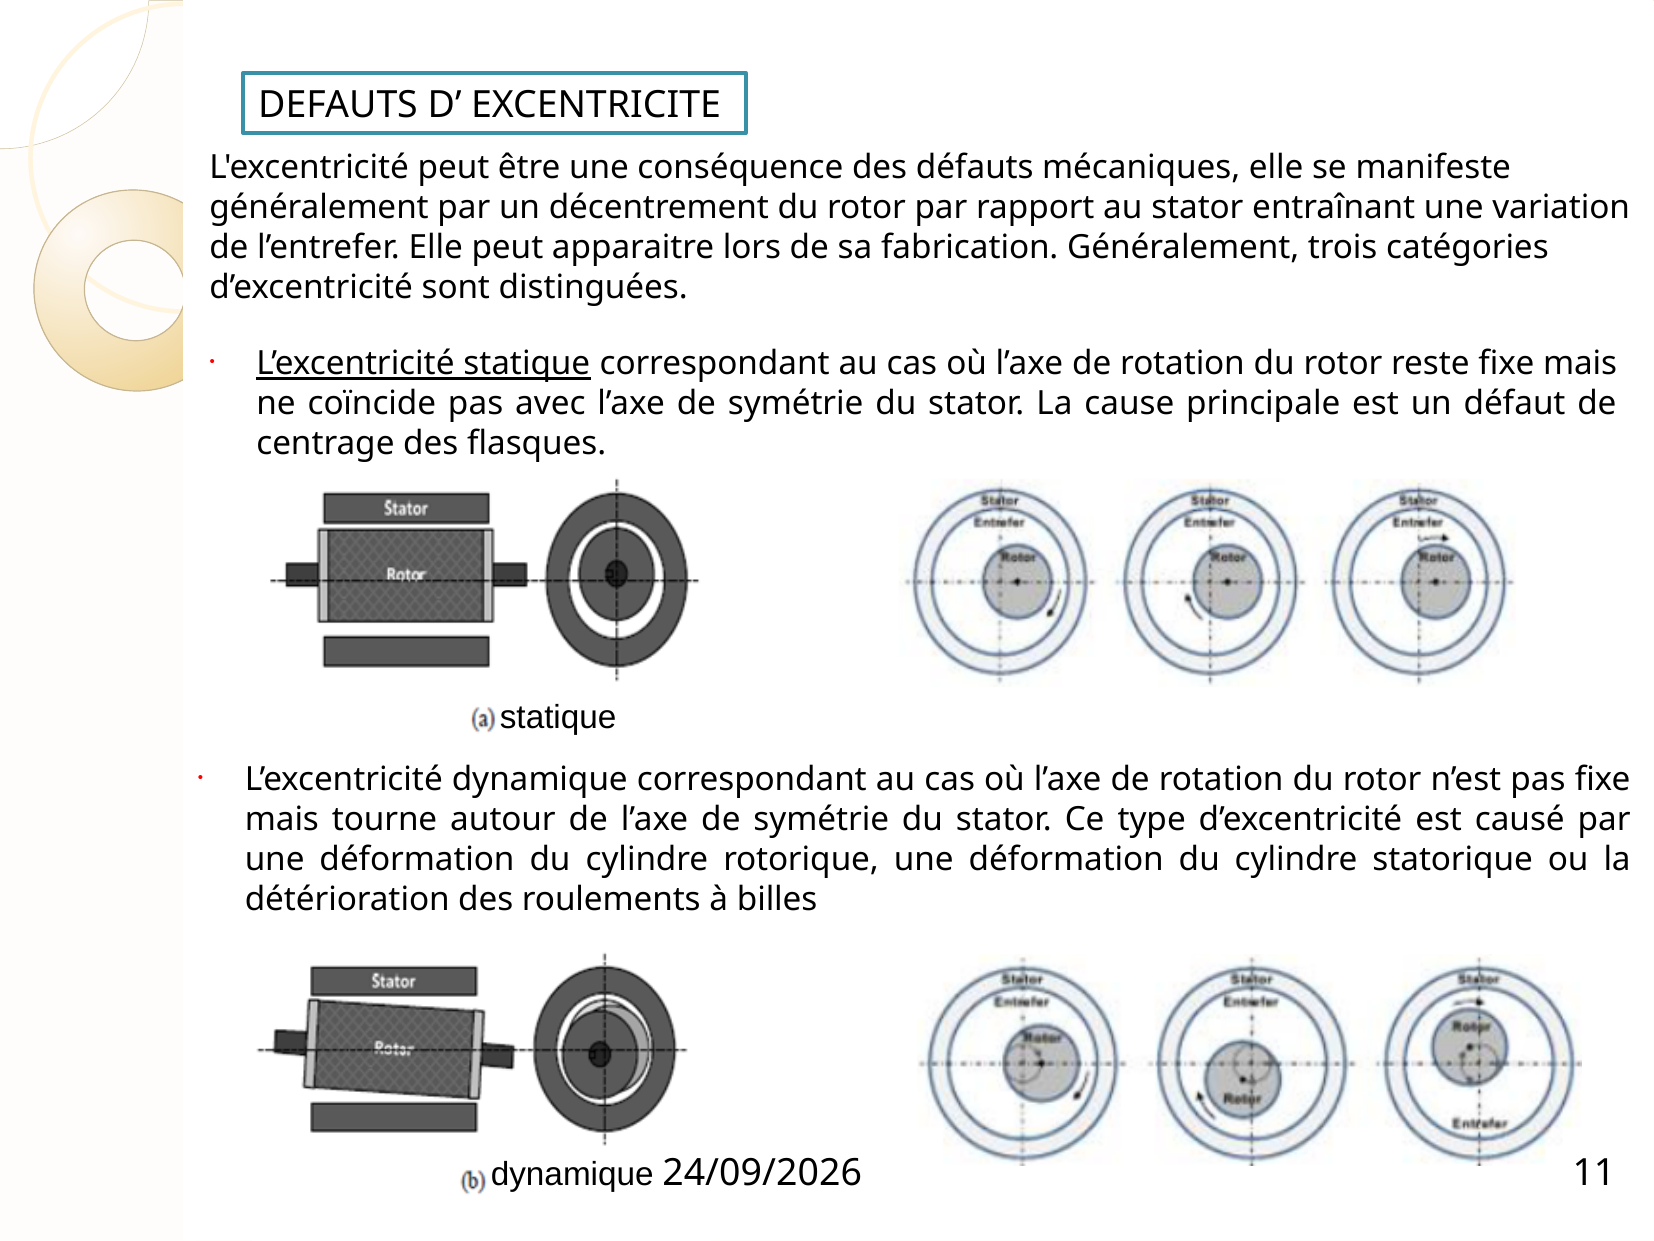

DEFAUTS D’ EXCENTRICITE
L'excentricité peut être une conséquence des défauts mécaniques, elle se manifeste généralement par un décentrement du rotor par rapport au stator entraînant une variation de l’entrefer. Elle peut apparaitre lors de sa fabrication. Généralement, trois catégories d’excentricité sont distinguées.
L’excentricité statique correspondant au cas où l’axe de rotation du rotor reste fixe mais ne coïncide pas avec l’axe de symétrie du stator. La cause principale est un défaut de centrage des flasques.
statique
L’excentricité dynamique correspondant au cas où l’axe de rotation du rotor n’est pas fixe mais tourne autour de l’axe de symétrie du stator. Ce type d’excentricité est causé par une déformation du cylindre rotorique, une déformation du cylindre statorique ou la détérioration des roulements à billes
dynamique